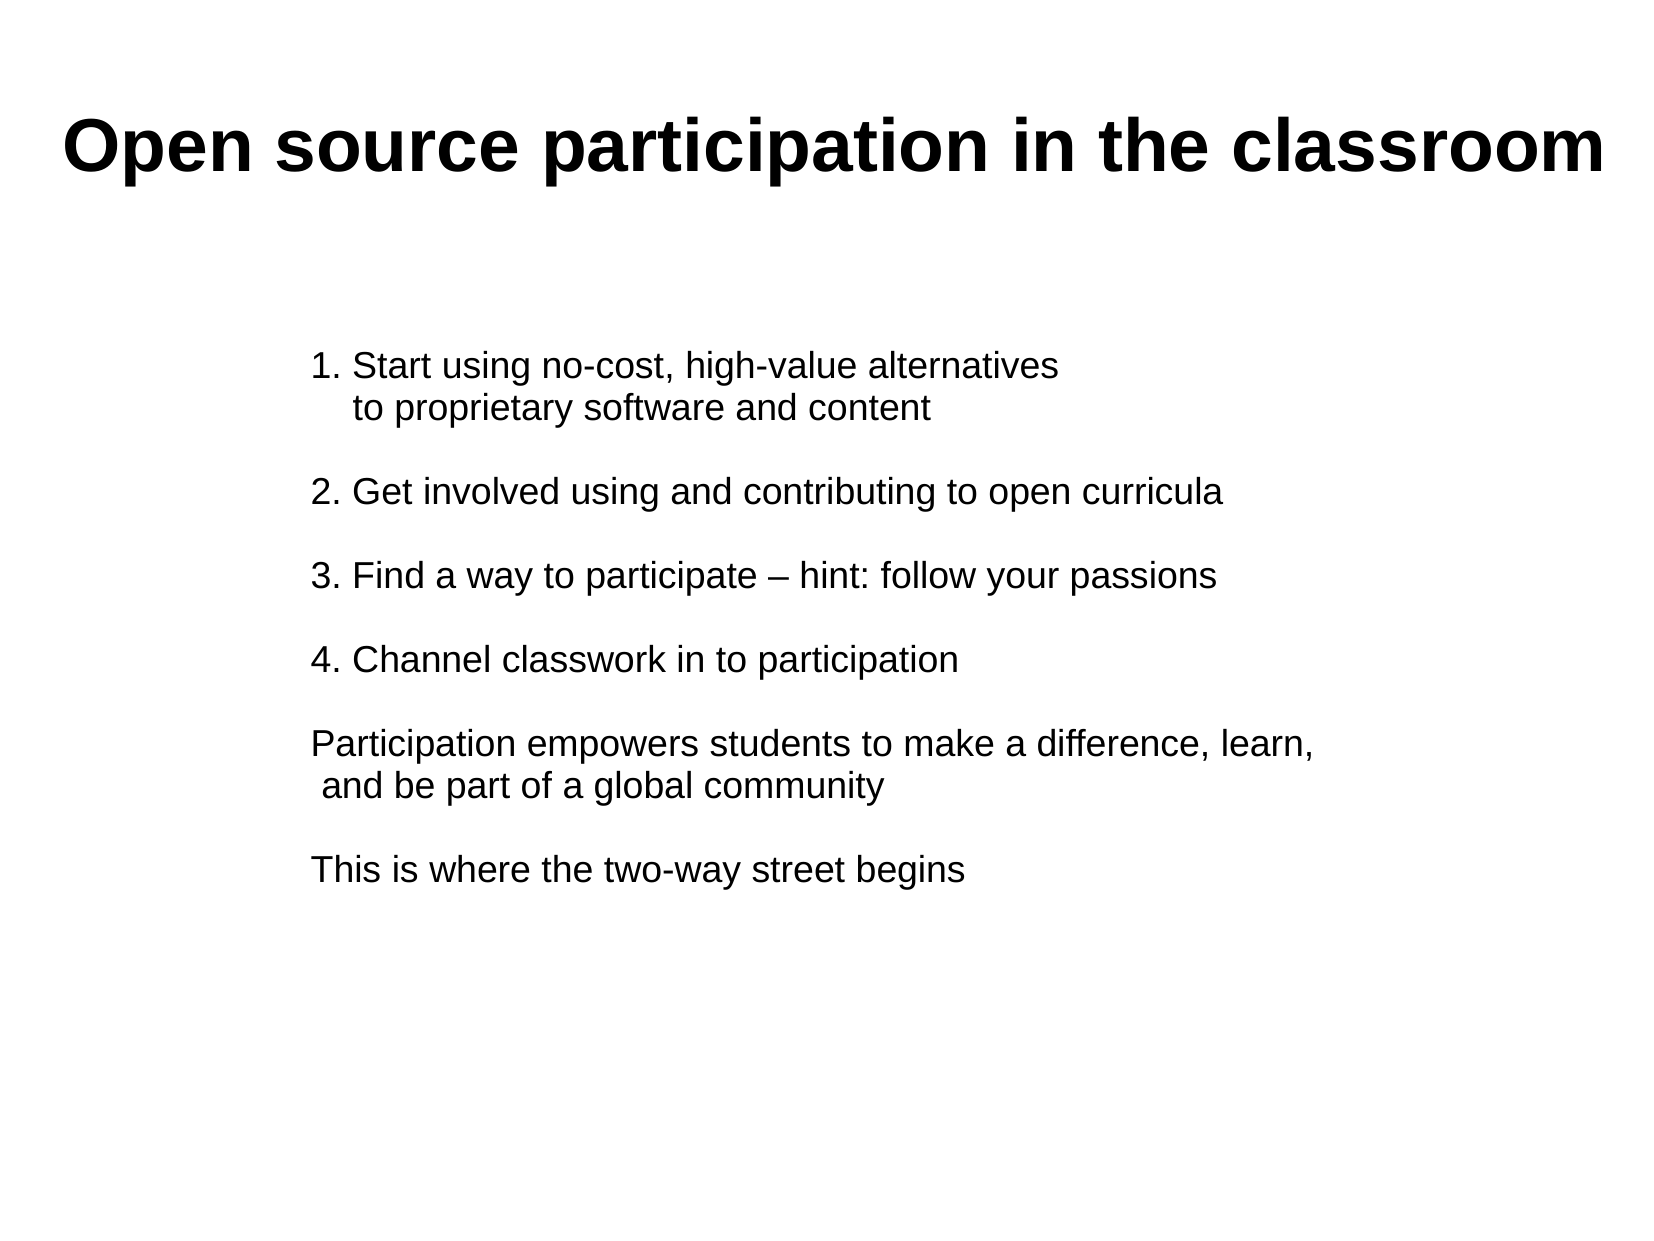

Open source participation in the classroom
1. Start using no-cost, high-value alternatives
 to proprietary software and content
2. Get involved using and contributing to open curricula
3. Find a way to participate – hint: follow your passions
4. Channel classwork in to participation
Participation empowers students to make a difference, learn,
 and be part of a global community
This is where the two-way street begins